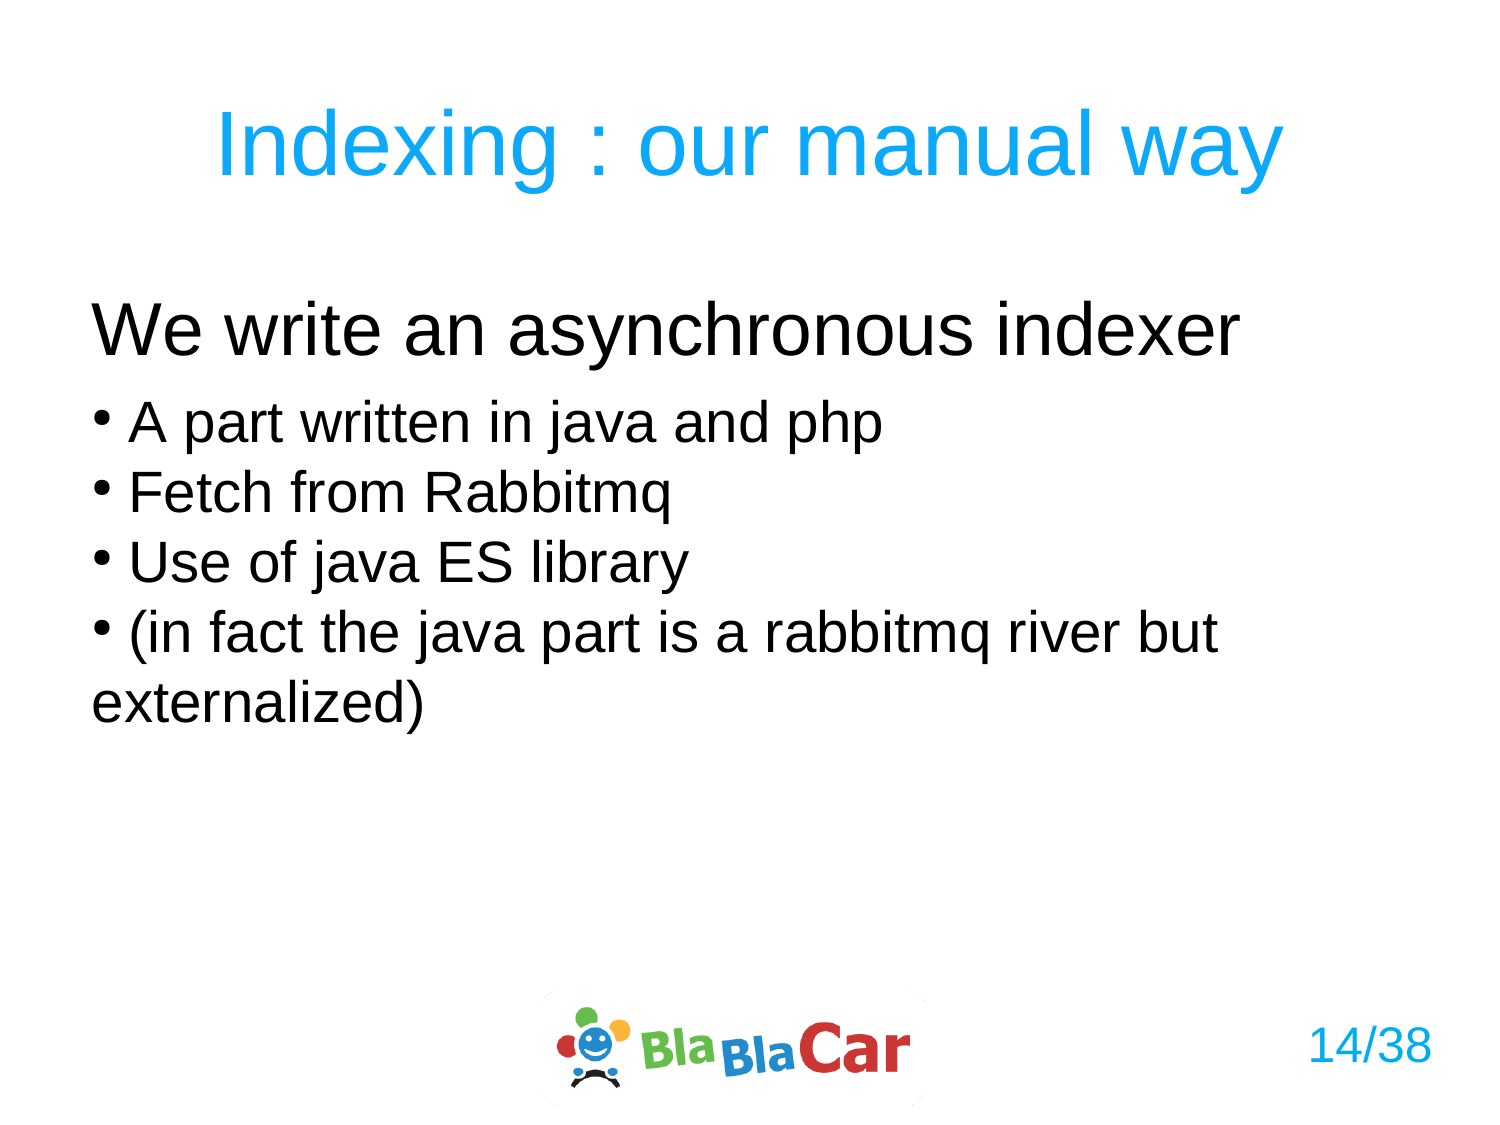

# Indexing : our manual way
We write an asynchronous indexer
 A part written in java and php
 Fetch from Rabbitmq
 Use of java ES library
 (in fact the java part is a rabbitmq river but externalized)